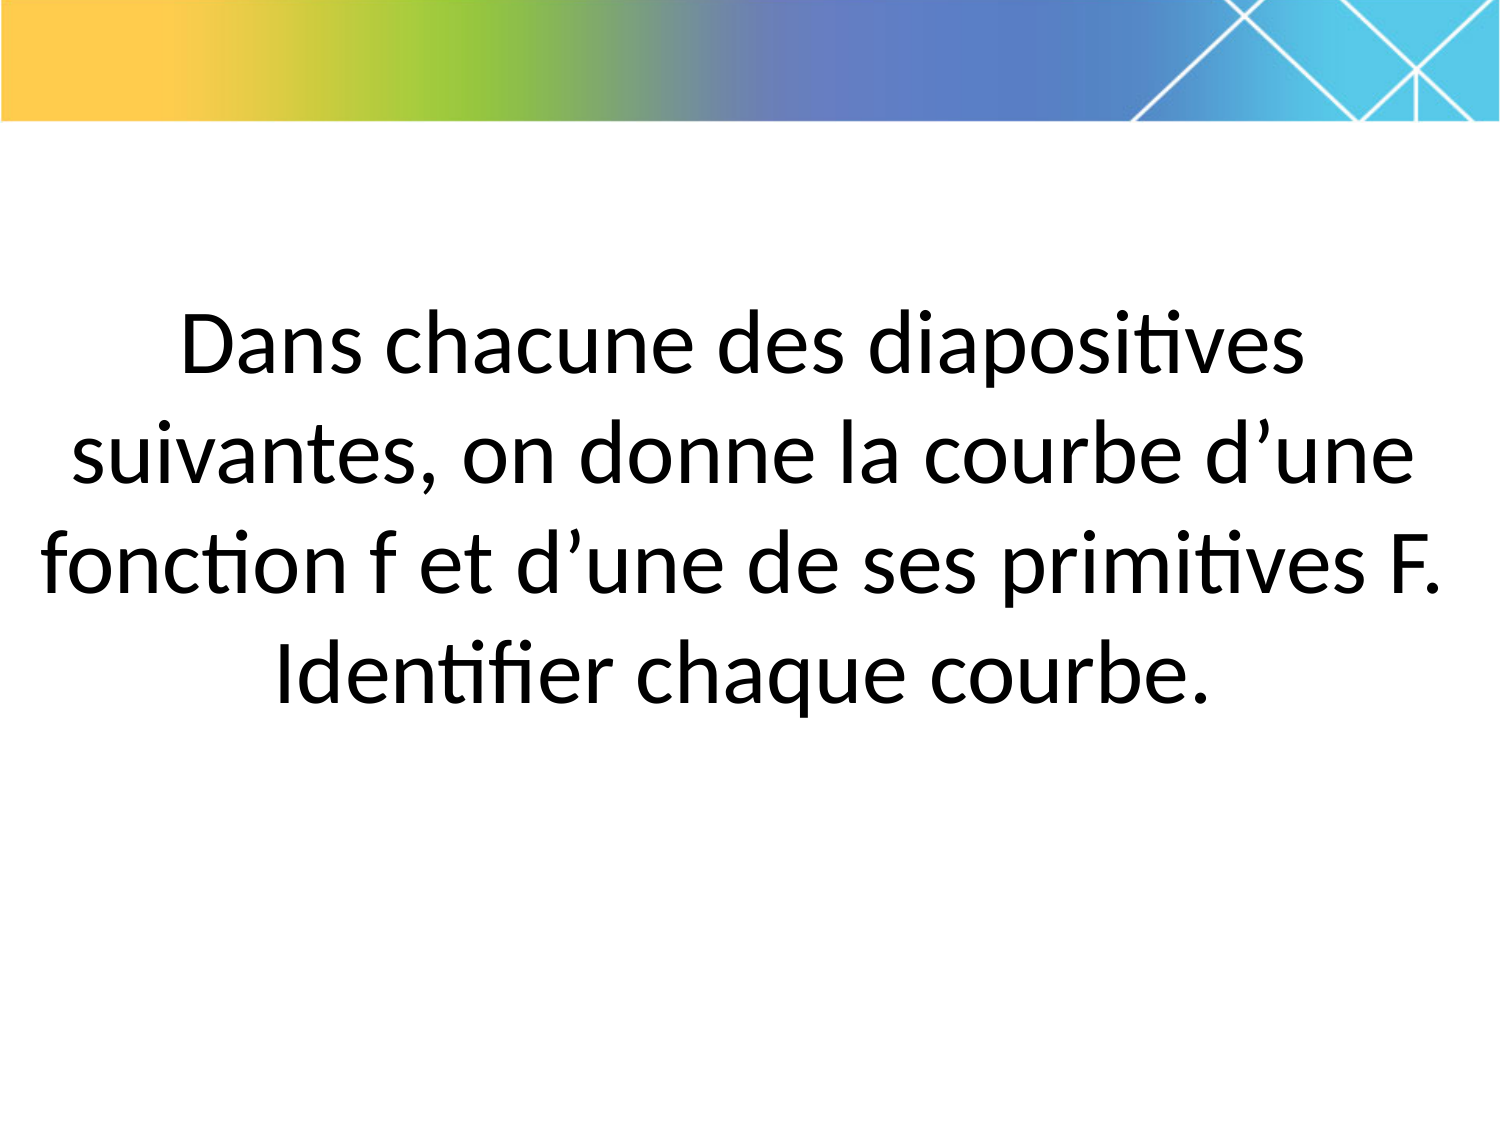

# Dans chacune des diapositives suivantes, on donne la courbe d’une fonction f et d’une de ses primitives F. Identifier chaque courbe.